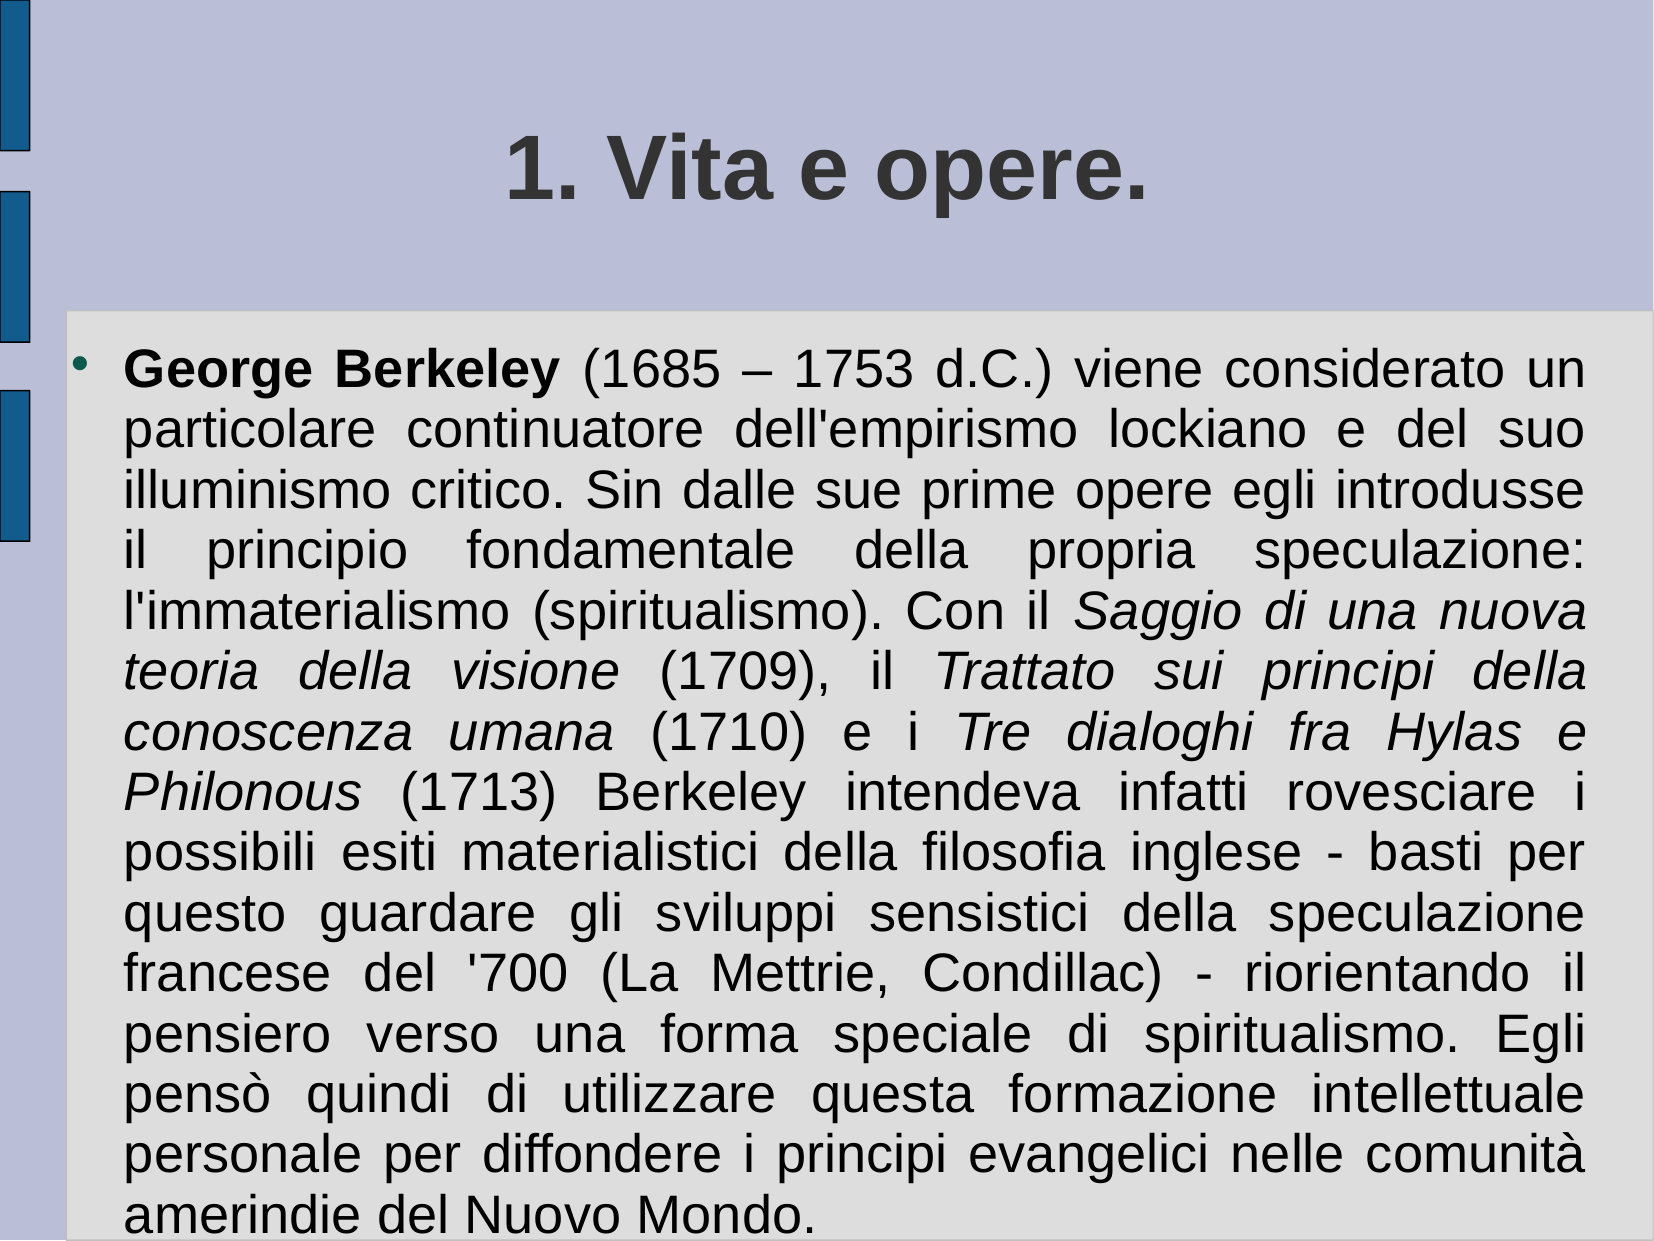

# 1. Vita e opere.
George Berkeley (1685 – 1753 d.C.) viene considerato un particolare continuatore dell'empirismo lockiano e del suo illuminismo critico. Sin dalle sue prime opere egli introdusse il principio fondamentale della propria speculazione: l'immaterialismo (spiritualismo). Con il Saggio di una nuova teoria della visione (1709), il Trattato sui principi della conoscenza umana (1710) e i Tre dialoghi fra Hylas e Philonous (1713) Berkeley intendeva infatti rovesciare i possibili esiti materialistici della filosofia inglese - basti per questo guardare gli sviluppi sensistici della speculazione francese del '700 (La Mettrie, Condillac) - riorientando il pensiero verso una forma speciale di spiritualismo. Egli pensò quindi di utilizzare questa formazione intellettuale personale per diffondere i principi evangelici nelle comunità amerindie del Nuovo Mondo.